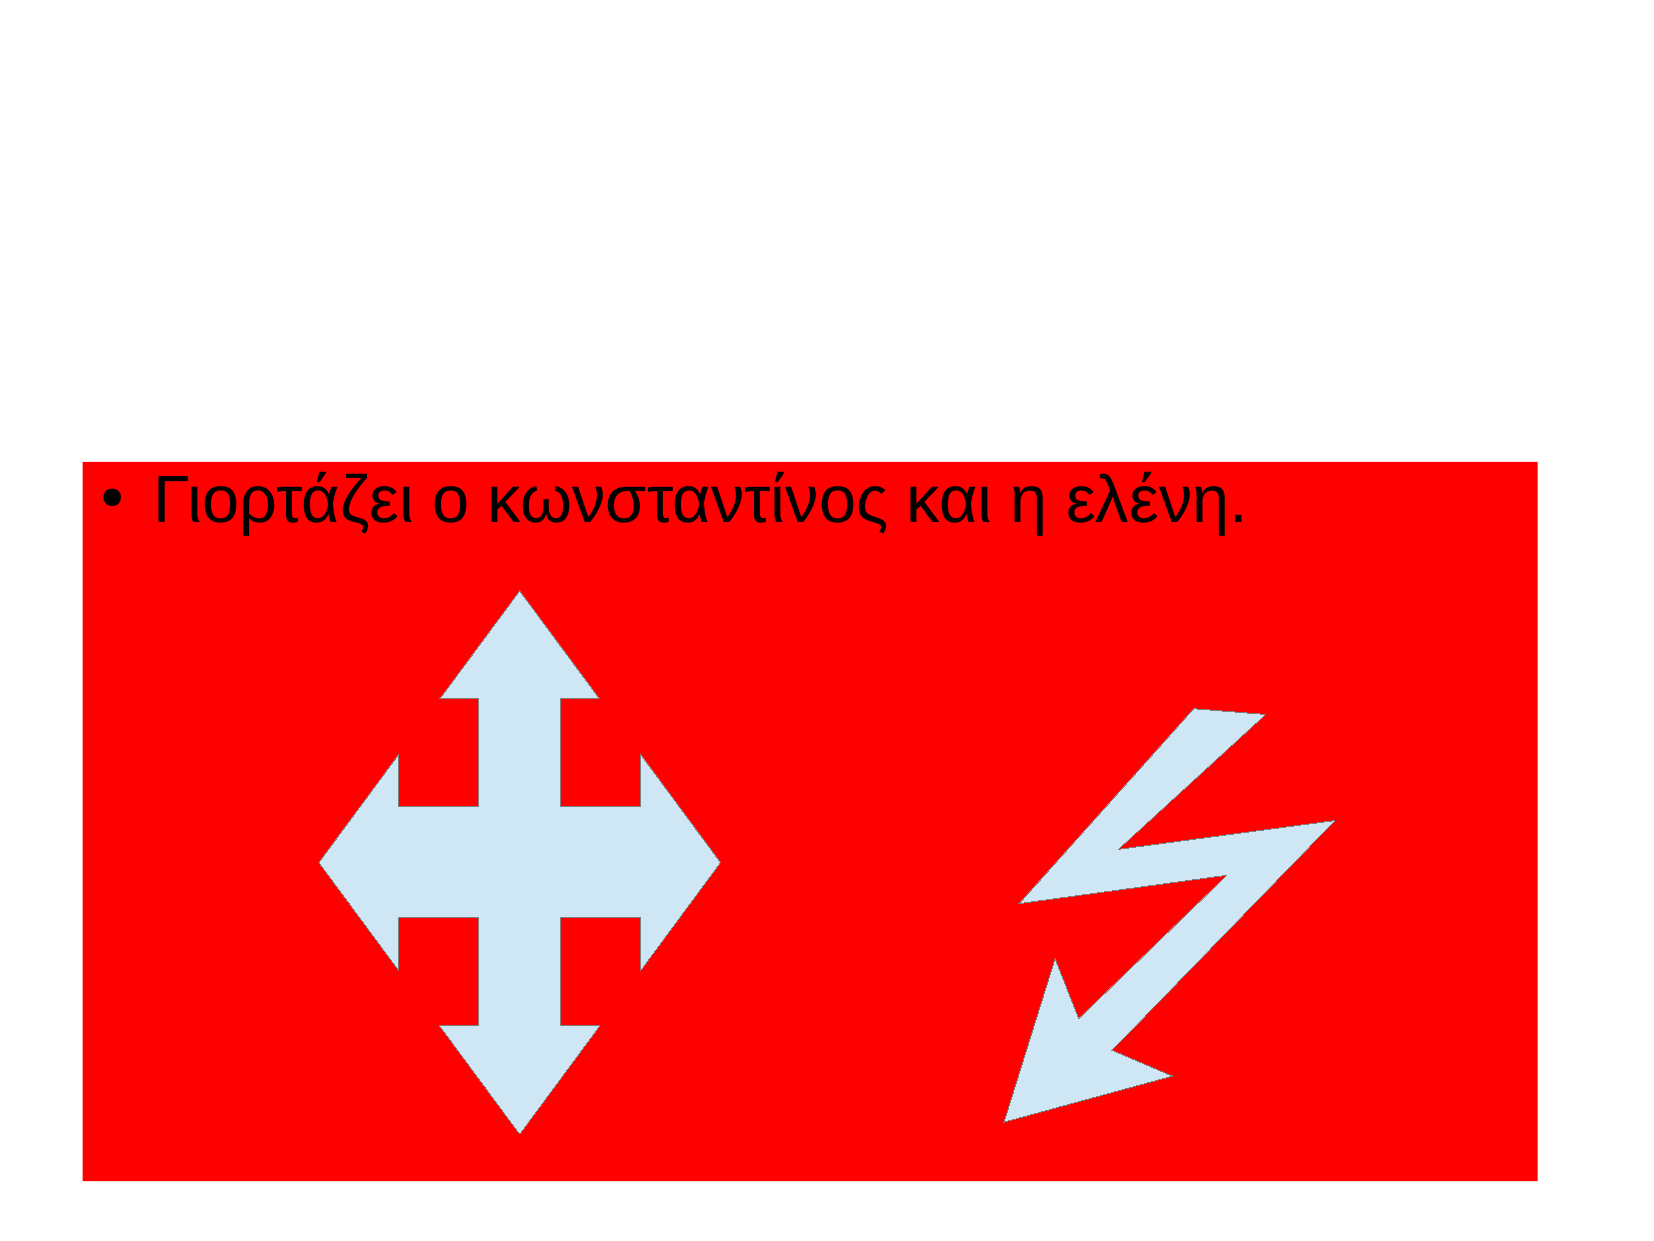

#
Γιορτάζει ο κωνσταντίνος και η ελένη.